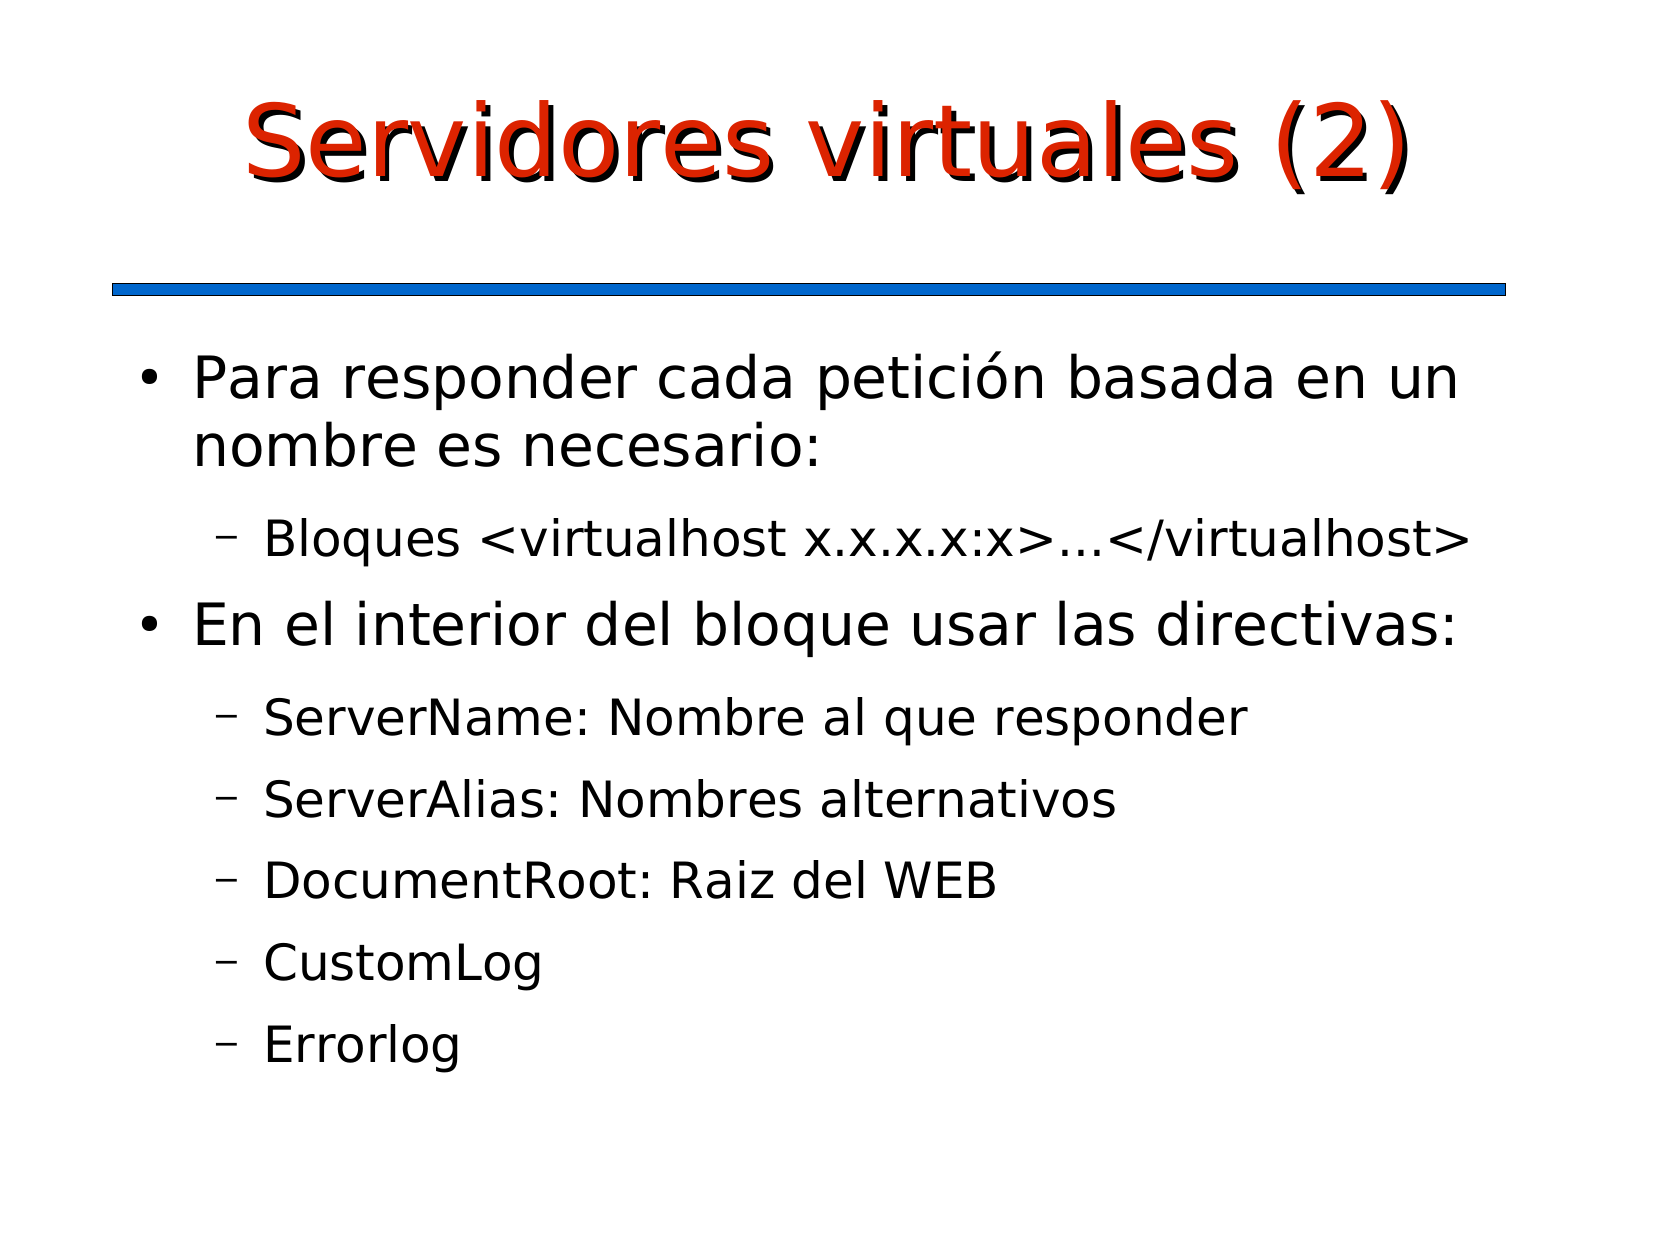

# Servidores virtuales (2)
Para responder cada petición basada en un nombre es necesario:
Bloques <virtualhost x.x.x.x:x>...</virtualhost>
En el interior del bloque usar las directivas:
ServerName: Nombre al que responder
ServerAlias: Nombres alternativos
DocumentRoot: Raiz del WEB
CustomLog
Errorlog